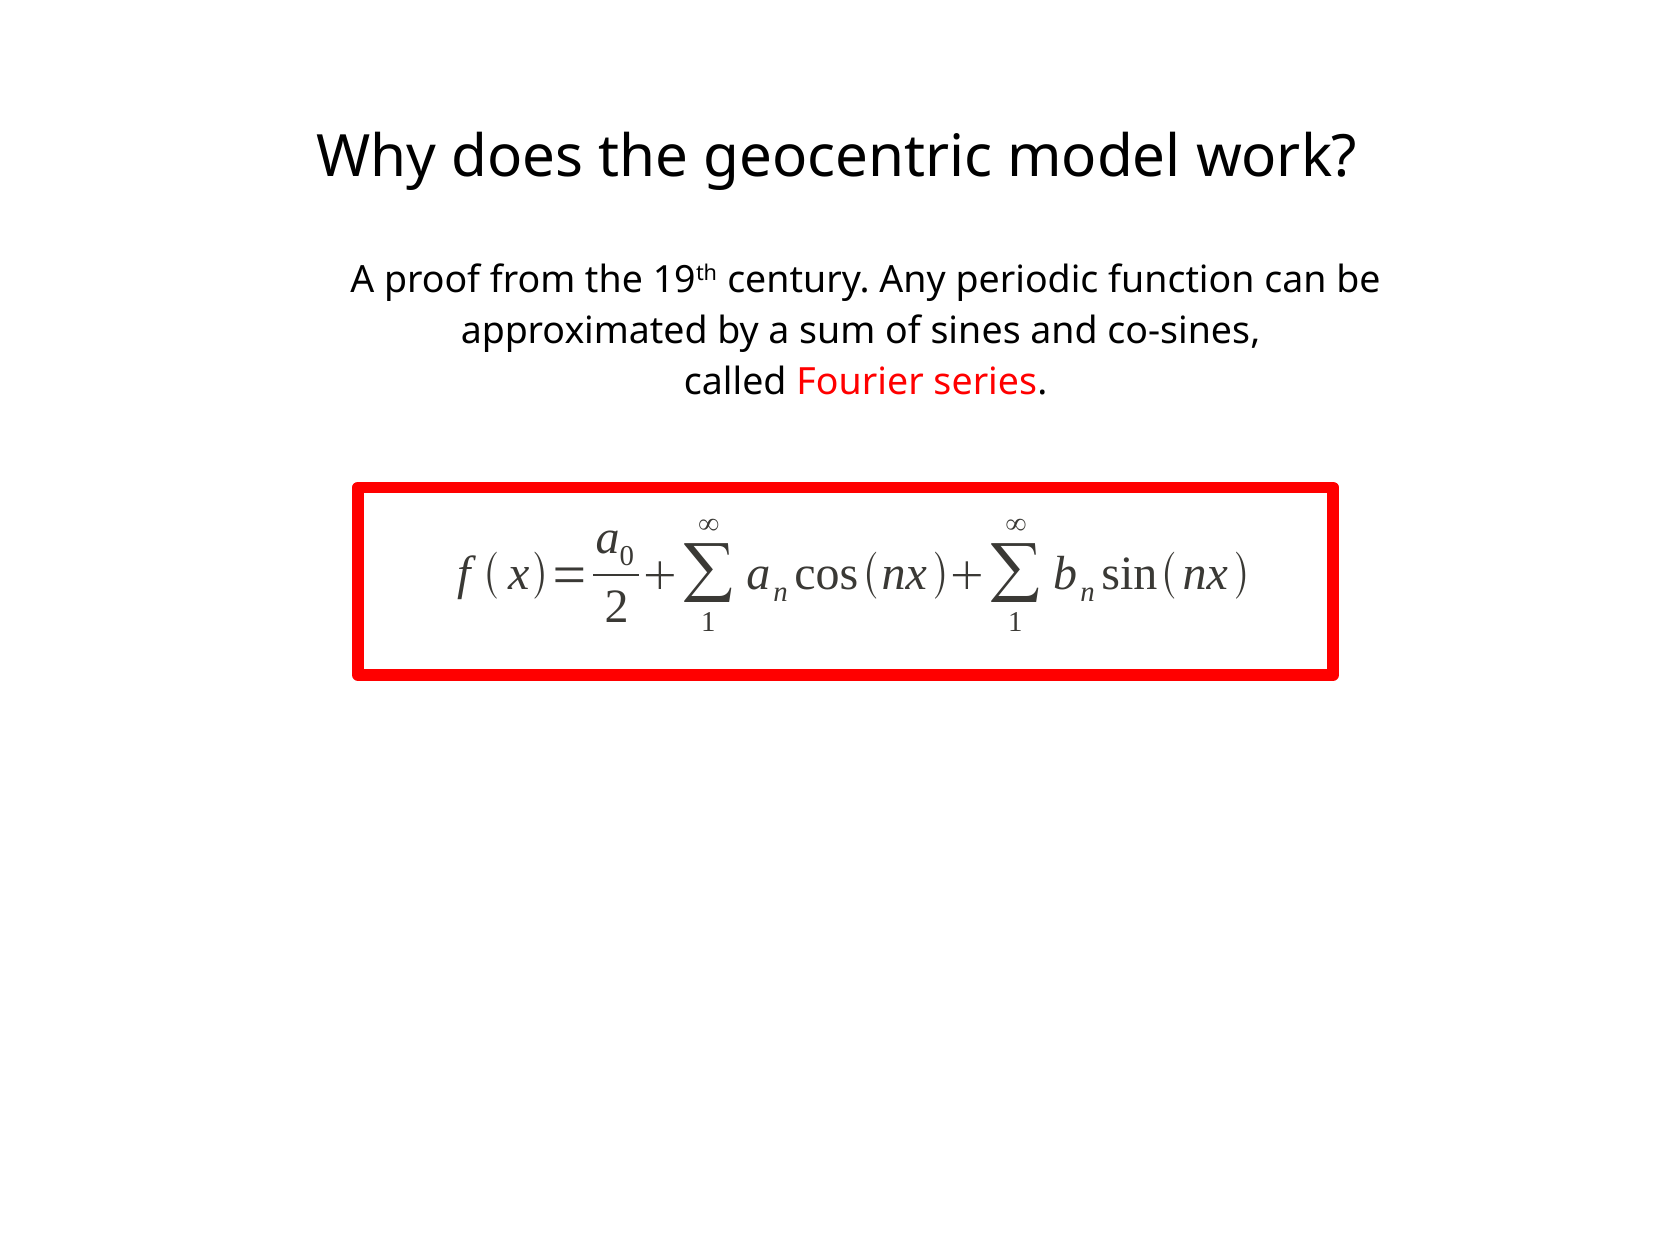

# Why does the geocentric model work?
A proof from the 19th century. Any periodic function can be approximated by a sum of sines and co-sines,
called Fourier series.